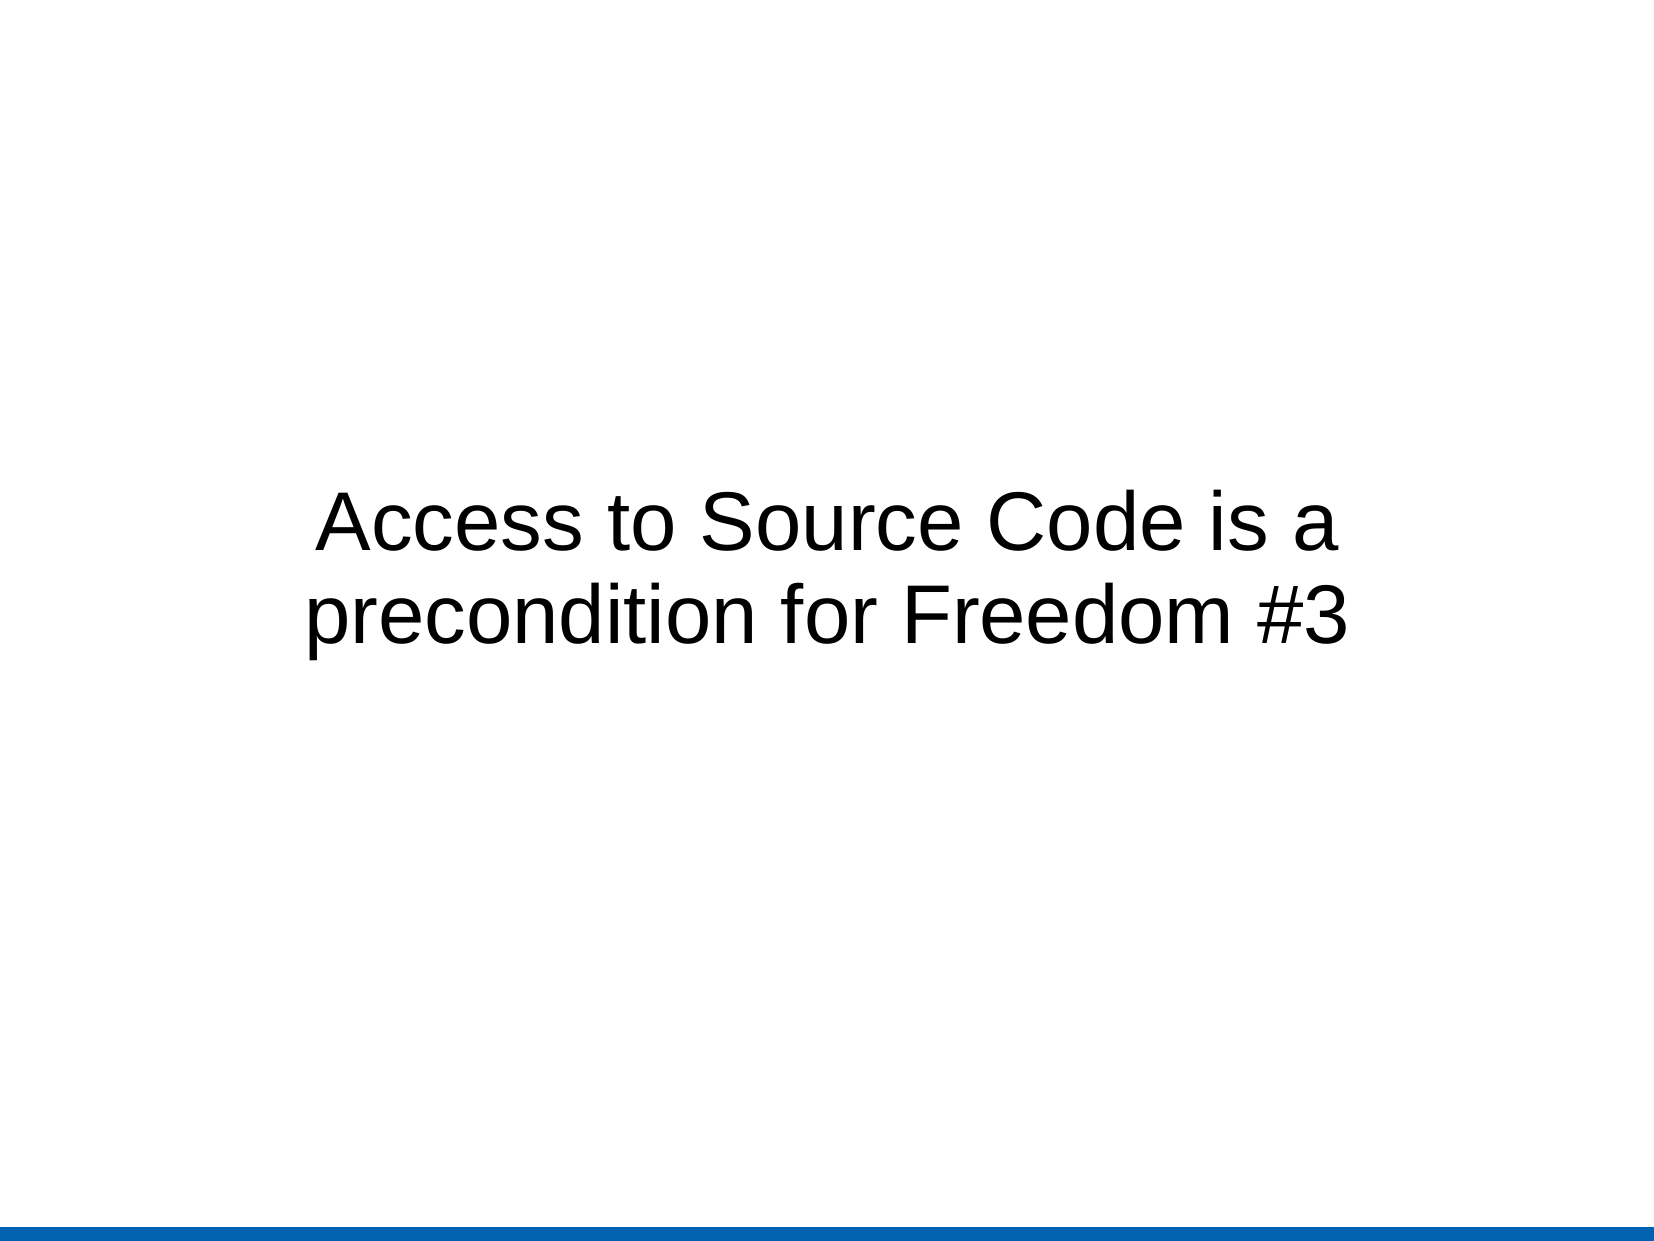

# Access to Source Code is a precondition for Freedom #3